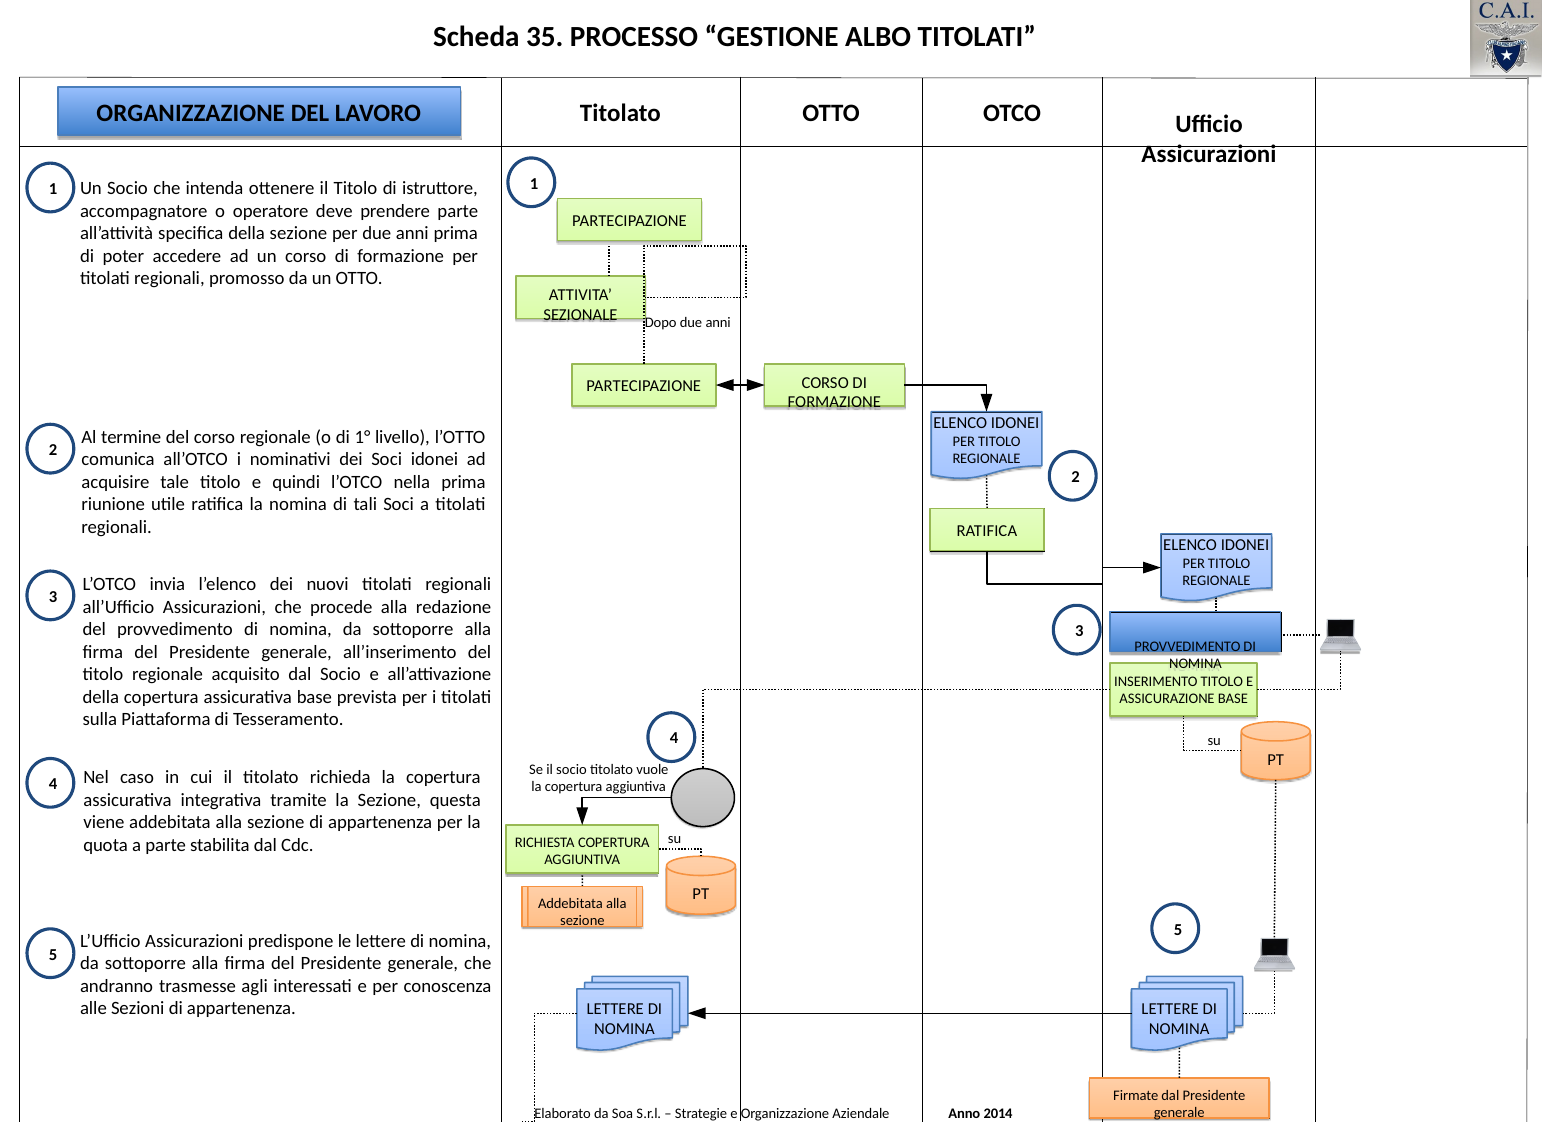

Scheda 35. PROCESSO “GESTIONE ALBO TITOLATI”
OTTO
Titolato
OTCO
ORGANIZZAZIONE DEL LAVORO
Ufficio Assicurazioni
1
1
Un Socio che intenda ottenere il Titolo di istruttore, accompagnatore o operatore deve prendere parte all’attività specifica della sezione per due anni prima di poter accedere ad un corso di formazione per titolati regionali, promosso da un OTTO.
PARTECIPAZIONE
ATTIVITA’ SEZIONALE
Dopo due anni
PARTECIPAZIONE
CORSO DI FORMAZIONE
ELENCO IDONEI PER TITOLO REGIONALE
Al termine del corso regionale (o di 1° livello), l’OTTO comunica all’OTCO i nominativi dei Soci idonei ad acquisire tale titolo e quindi l’OTCO nella prima riunione utile ratifica la nomina di tali Soci a titolati regionali.
2
2
RATIFICA
ELENCO IDONEI PER TITOLO REGIONALE
L’OTCO invia l’elenco dei nuovi titolati regionali all’Ufficio Assicurazioni, che procede alla redazione del provvedimento di nomina, da sottoporre alla firma del Presidente generale, all’inserimento del titolo regionale acquisito dal Socio e all’attivazione della copertura assicurativa base prevista per i titolati sulla Piattaforma di Tesseramento.
3
3
PROVVEDIMENTO DI NOMINA
INSERIMENTO TITOLO E ASSICURAZIONE BASE
4
PT
su
Se il socio titolato vuole
la copertura aggiuntiva
Nel caso in cui il titolato richieda la copertura assicurativa integrativa tramite la Sezione, questa viene addebitata alla sezione di appartenenza per la quota a parte stabilita dal Cdc.
4
su
RICHIESTA COPERTURA AGGIUNTIVA
PT
Addebitata alla sezione
5
L’Ufficio Assicurazioni predispone le lettere di nomina, da sottoporre alla firma del Presidente generale, che andranno trasmesse agli interessati e per conoscenza alle Sezioni di appartenenza.
5
LETTERE DI NOMINA
LETTERE DI NOMINA
Firmate dal Presidente generale
Elaborato da Soa S.r.l. – Strategie e Organizzazione Aziendale Anno 2014